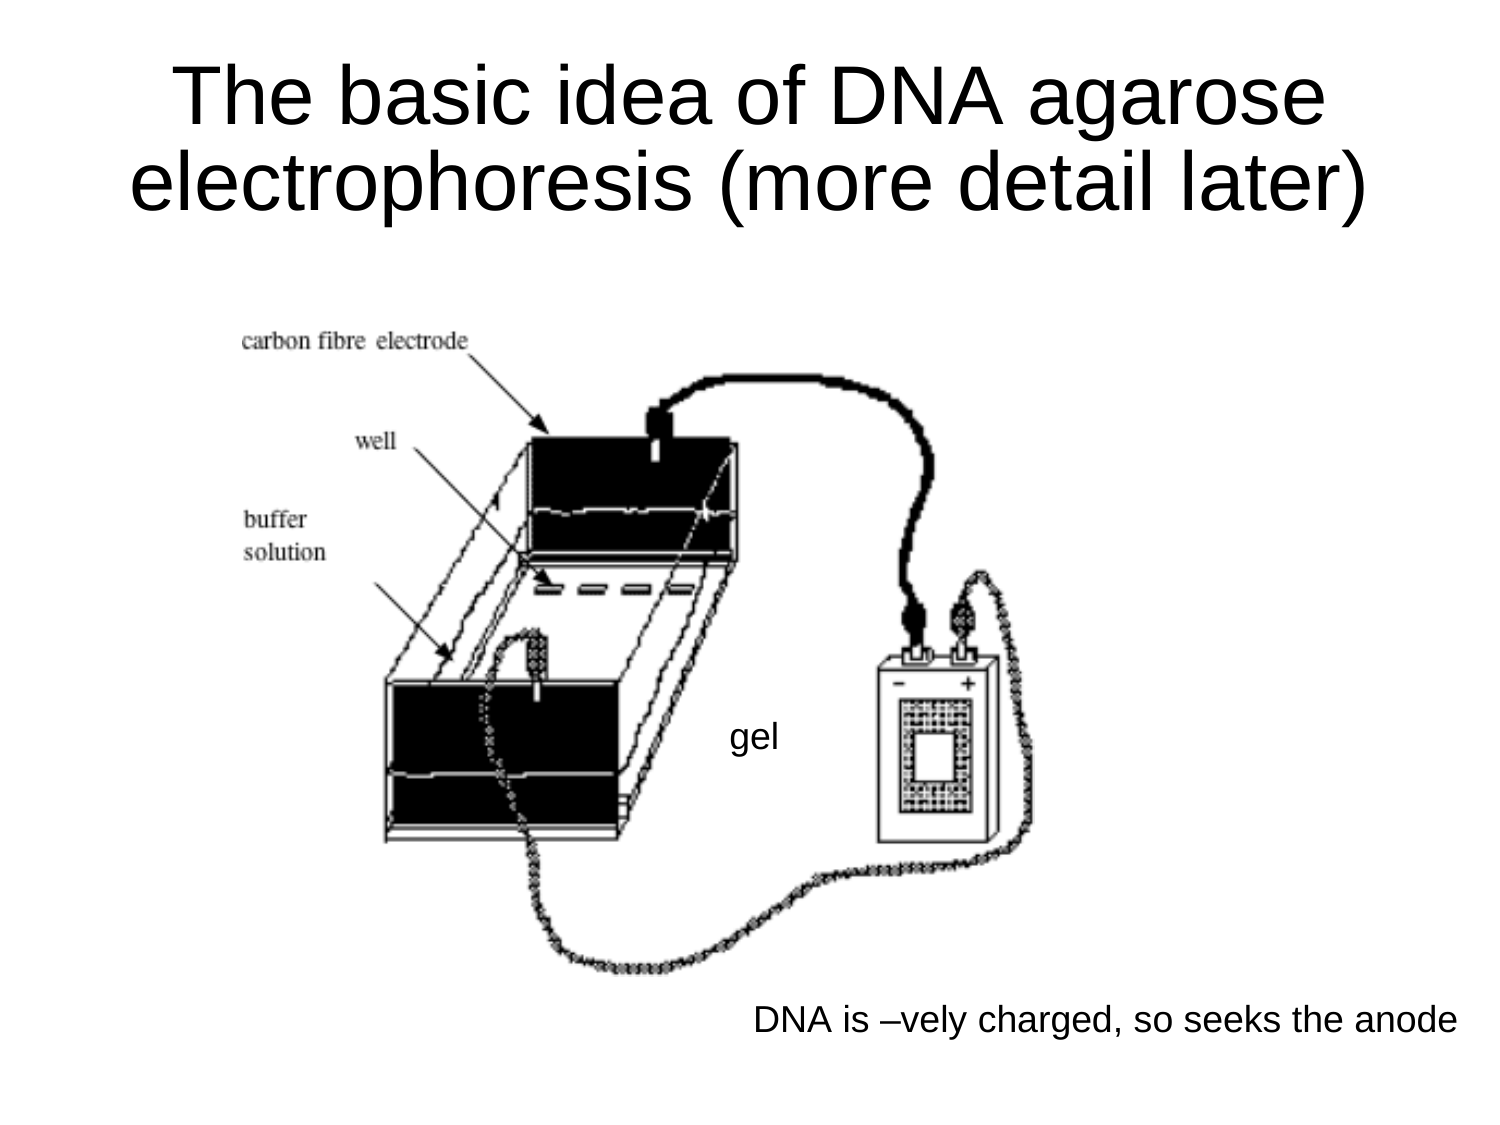

# The basic idea of DNA agarose electrophoresis (more detail later)
gel
DNA is –vely charged, so seeks the anode